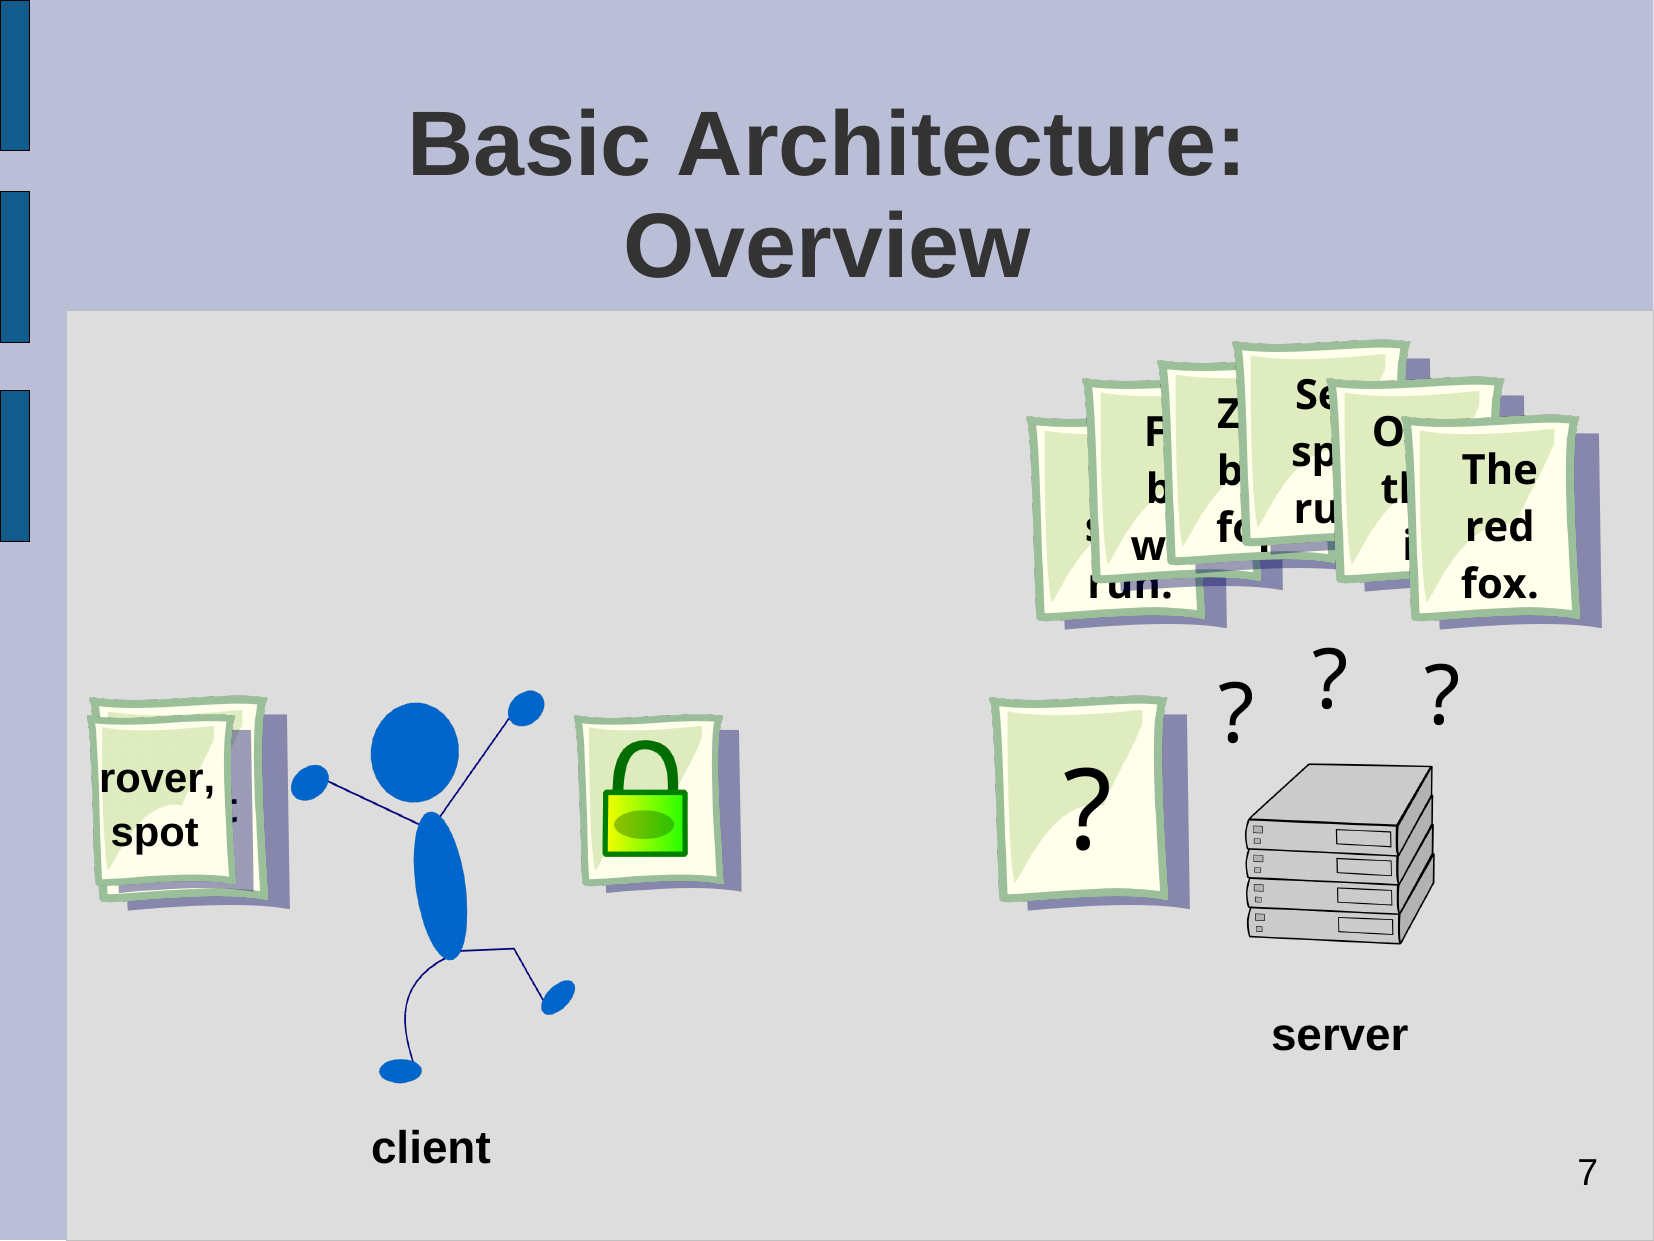

# Basic Architecture: Overview
See
 spot
 run.
Zim
blip
fop.
Foo
bar
who.
Oops
that
is.
See
 spot
 run.
The
red
fox.
?
?
?
See
 spot
 run.
?
rover,
spot
server
client